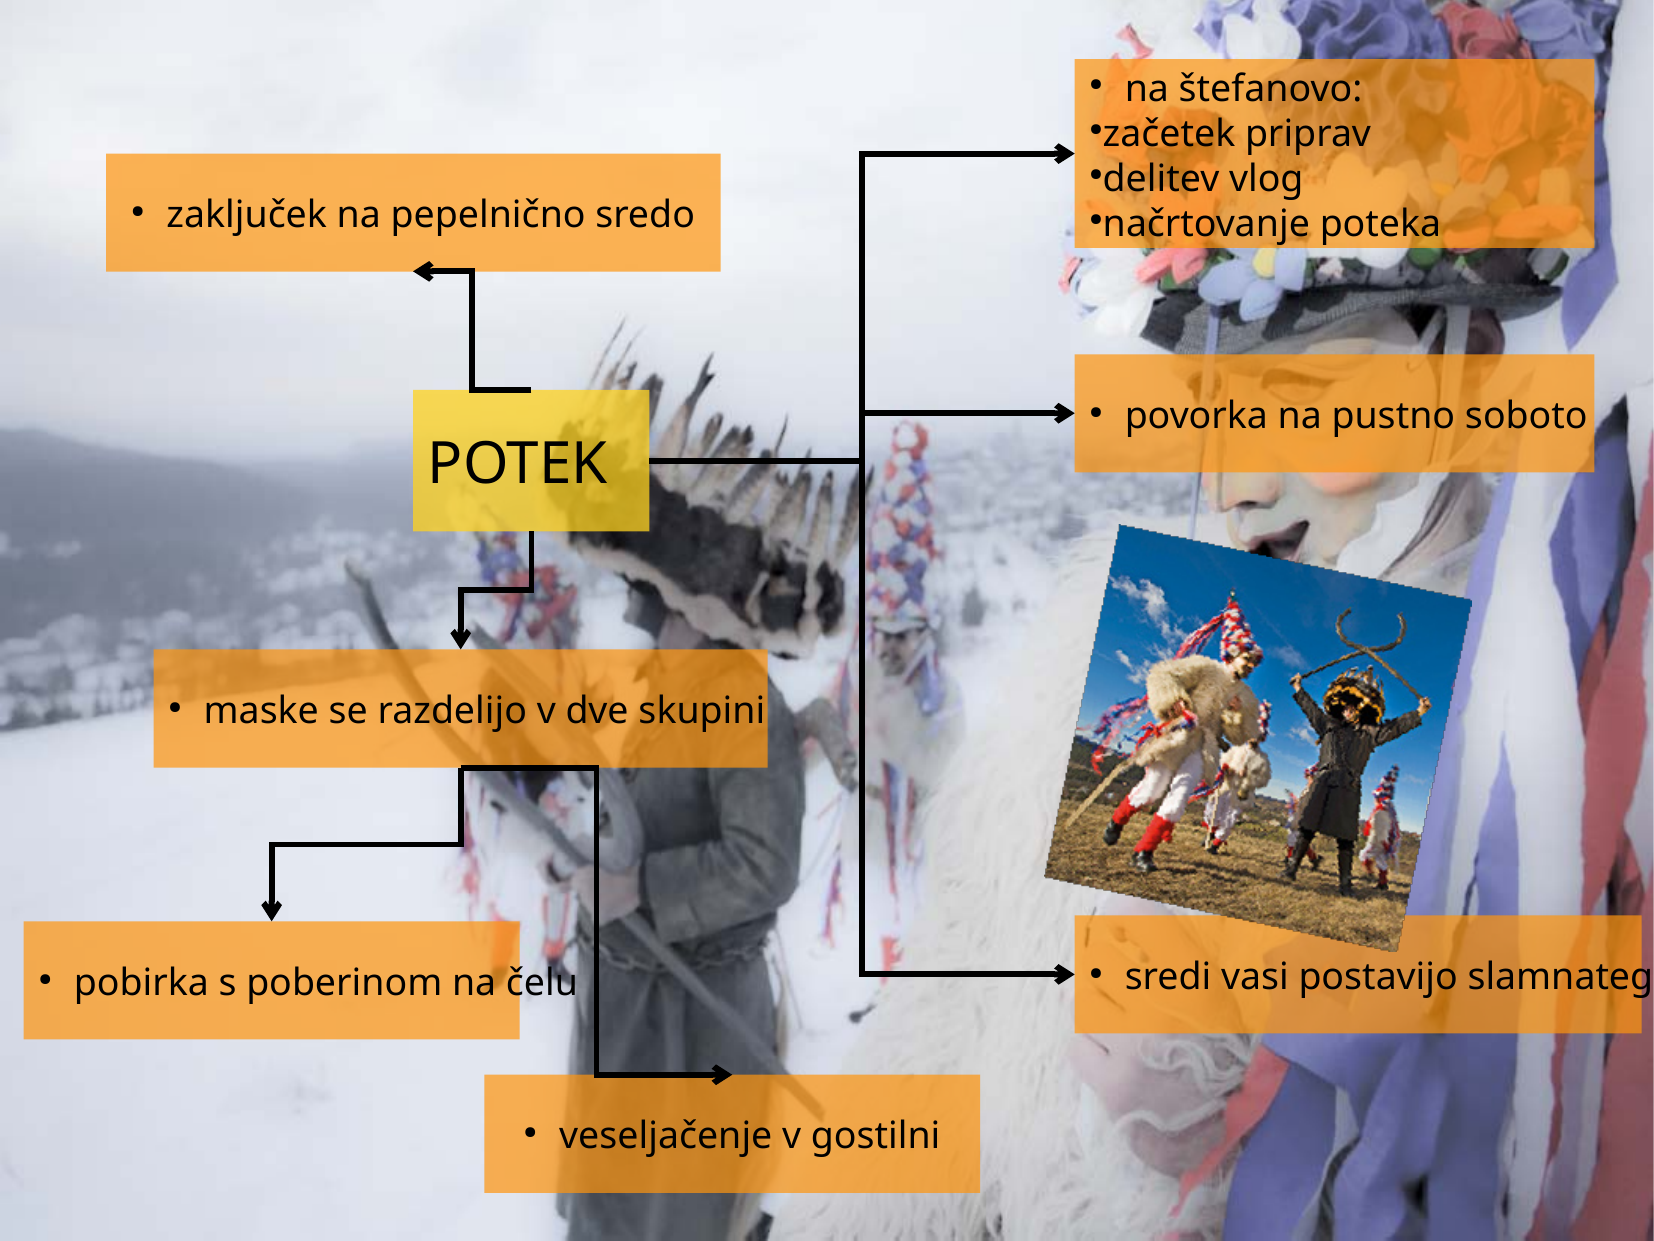

na štefanovo:
začetek priprav
delitev vlog
načrtovanje poteka
zaključek na pepelnično sredo
povorka na pustno soboto
POTEK
maske se razdelijo v dve skupini
sredi vasi postavijo slamnatega pusta
pobirka s poberinom na čelu
veseljačenje v gostilni